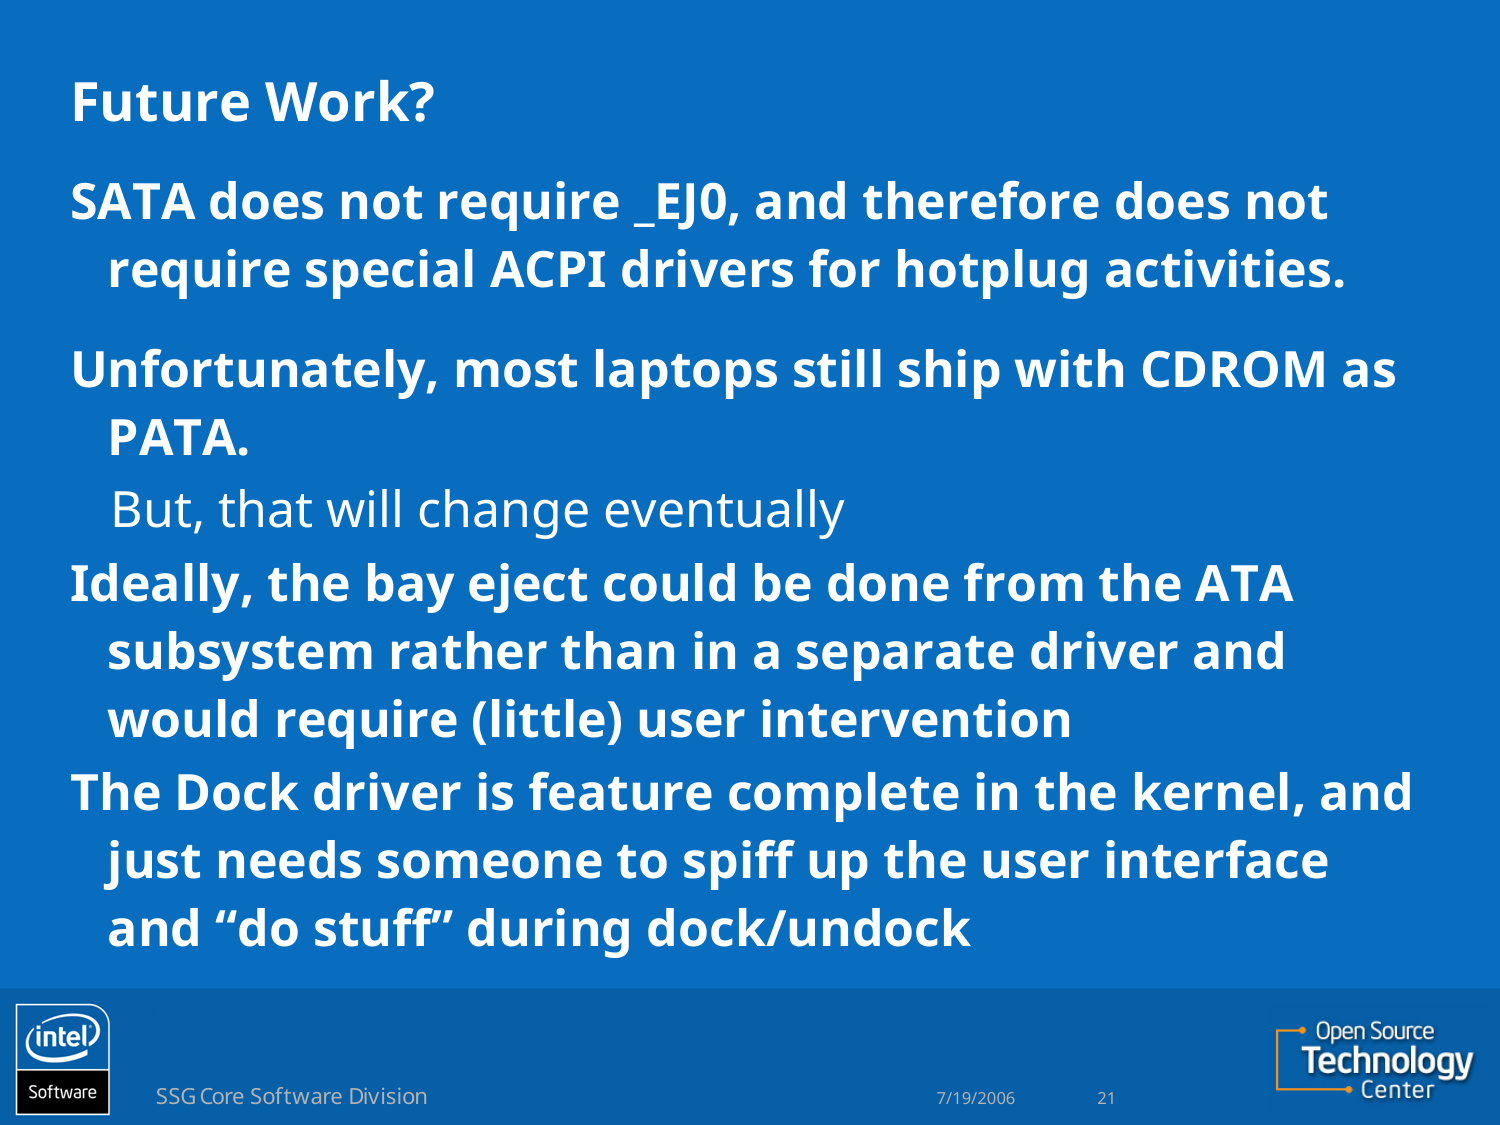

# Future Work?
SATA does not require _EJ0, and therefore does not require special ACPI drivers for hotplug activities.
Unfortunately, most laptops still ship with CDROM as PATA.
But, that will change eventually
Ideally, the bay eject could be done from the ATA subsystem rather than in a separate driver and would require (little) user intervention
The Dock driver is feature complete in the kernel, and just needs someone to spiff up the user interface and “do stuff” during dock/undock